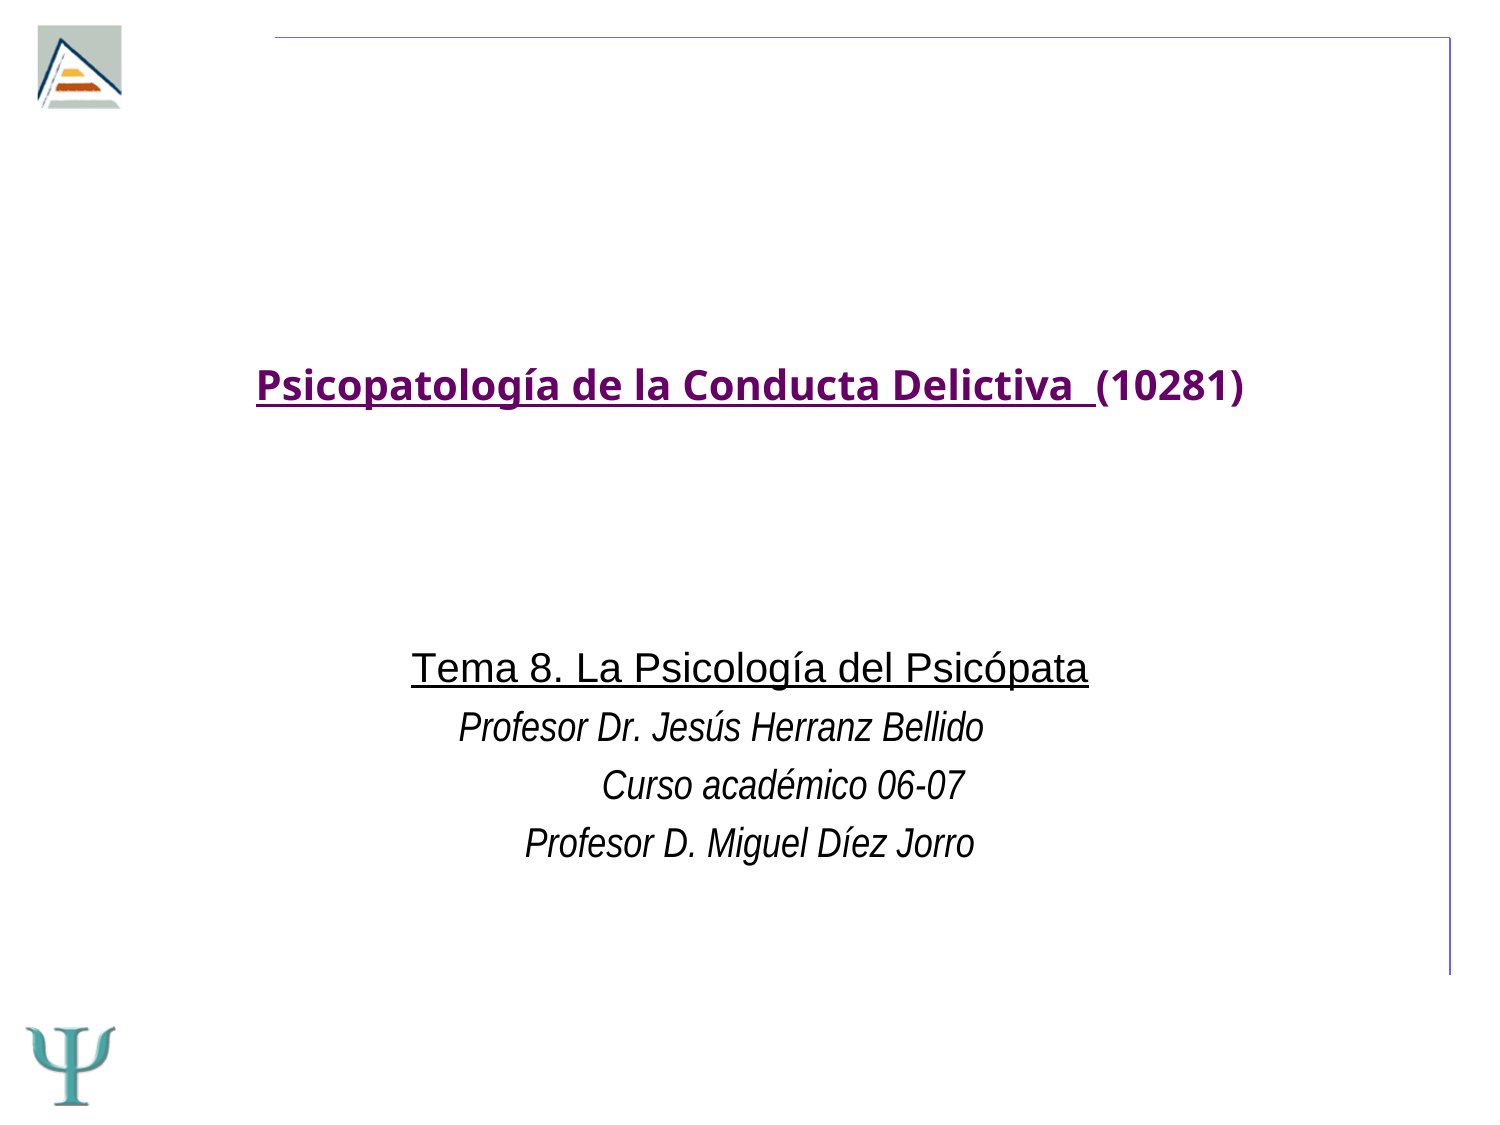

# Psicopatología de la Conducta Delictiva (10281)
Tema 8. La Psicología del Psicópata
Profesor Dr. Jesús Herranz Bellido
 Curso académico 06-07
Profesor D. Miguel Díez Jorro